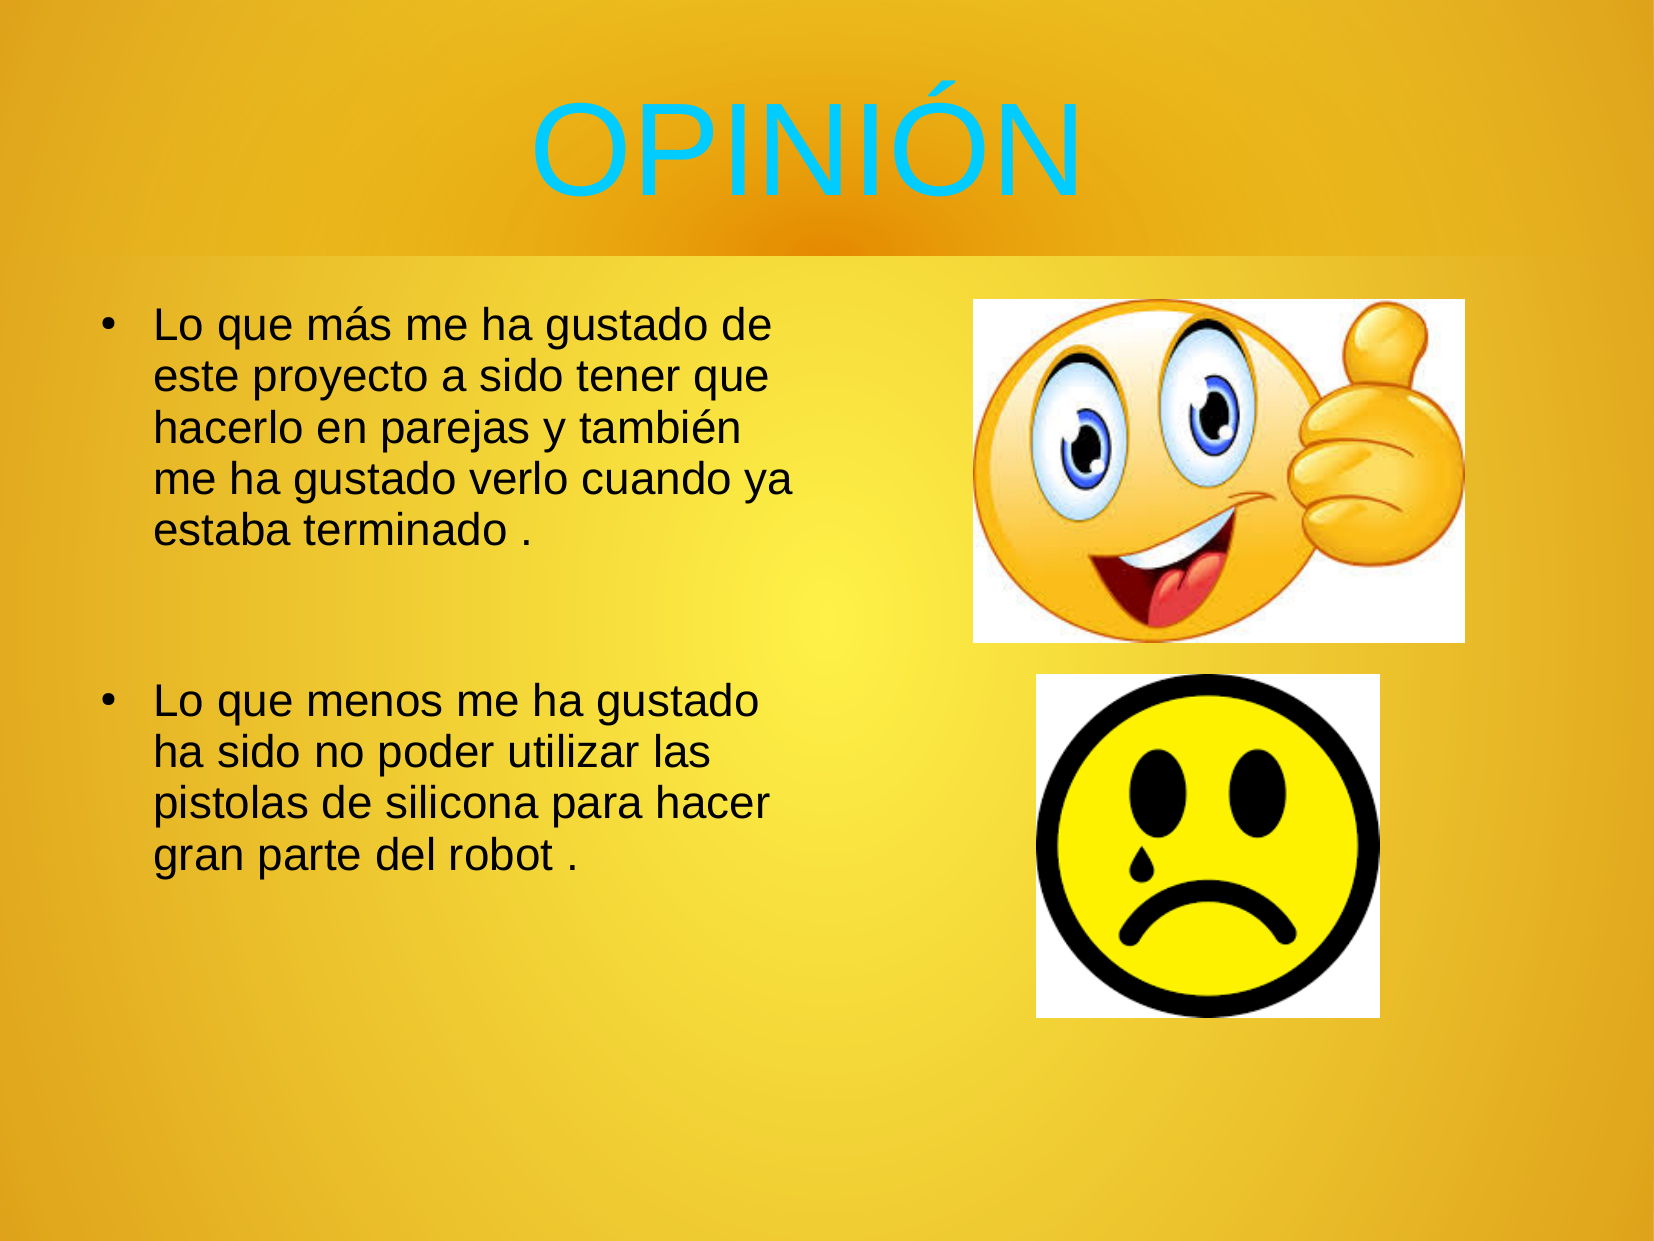

OPINIÓN
# Lo que más me ha gustado de este proyecto a sido tener que hacerlo en parejas y también me ha gustado verlo cuando ya estaba terminado .
Lo que menos me ha gustado ha sido no poder utilizar las pistolas de silicona para hacer gran parte del robot .